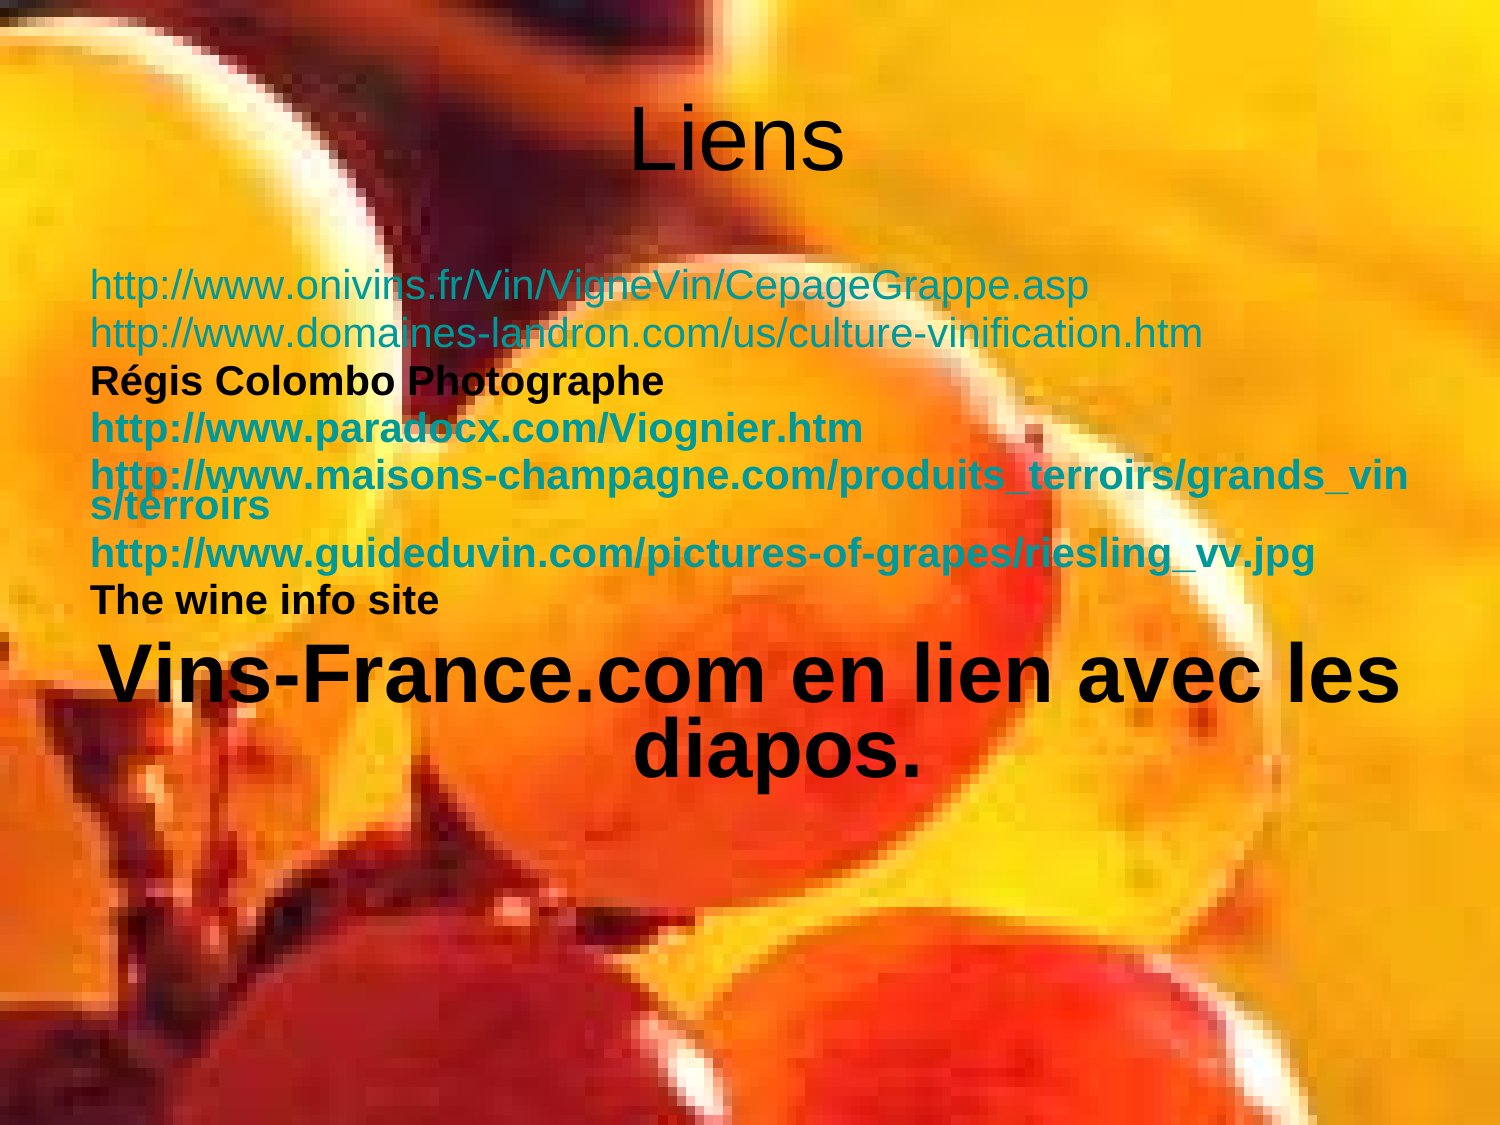

# Liens
http://www.onivins.fr/Vin/VigneVin/CepageGrappe.asp
http://www.domaines-landron.com/us/culture-vinification.htm
Régis Colombo Photographe
http://www.paradocx.com/Viognier.htm
http://www.maisons-champagne.com/produits_terroirs/grands_vins/terroirs
http://www.guideduvin.com/pictures-of-grapes/riesling_vv.jpg
The wine info site
Vins-France.com en lien avec les diapos.